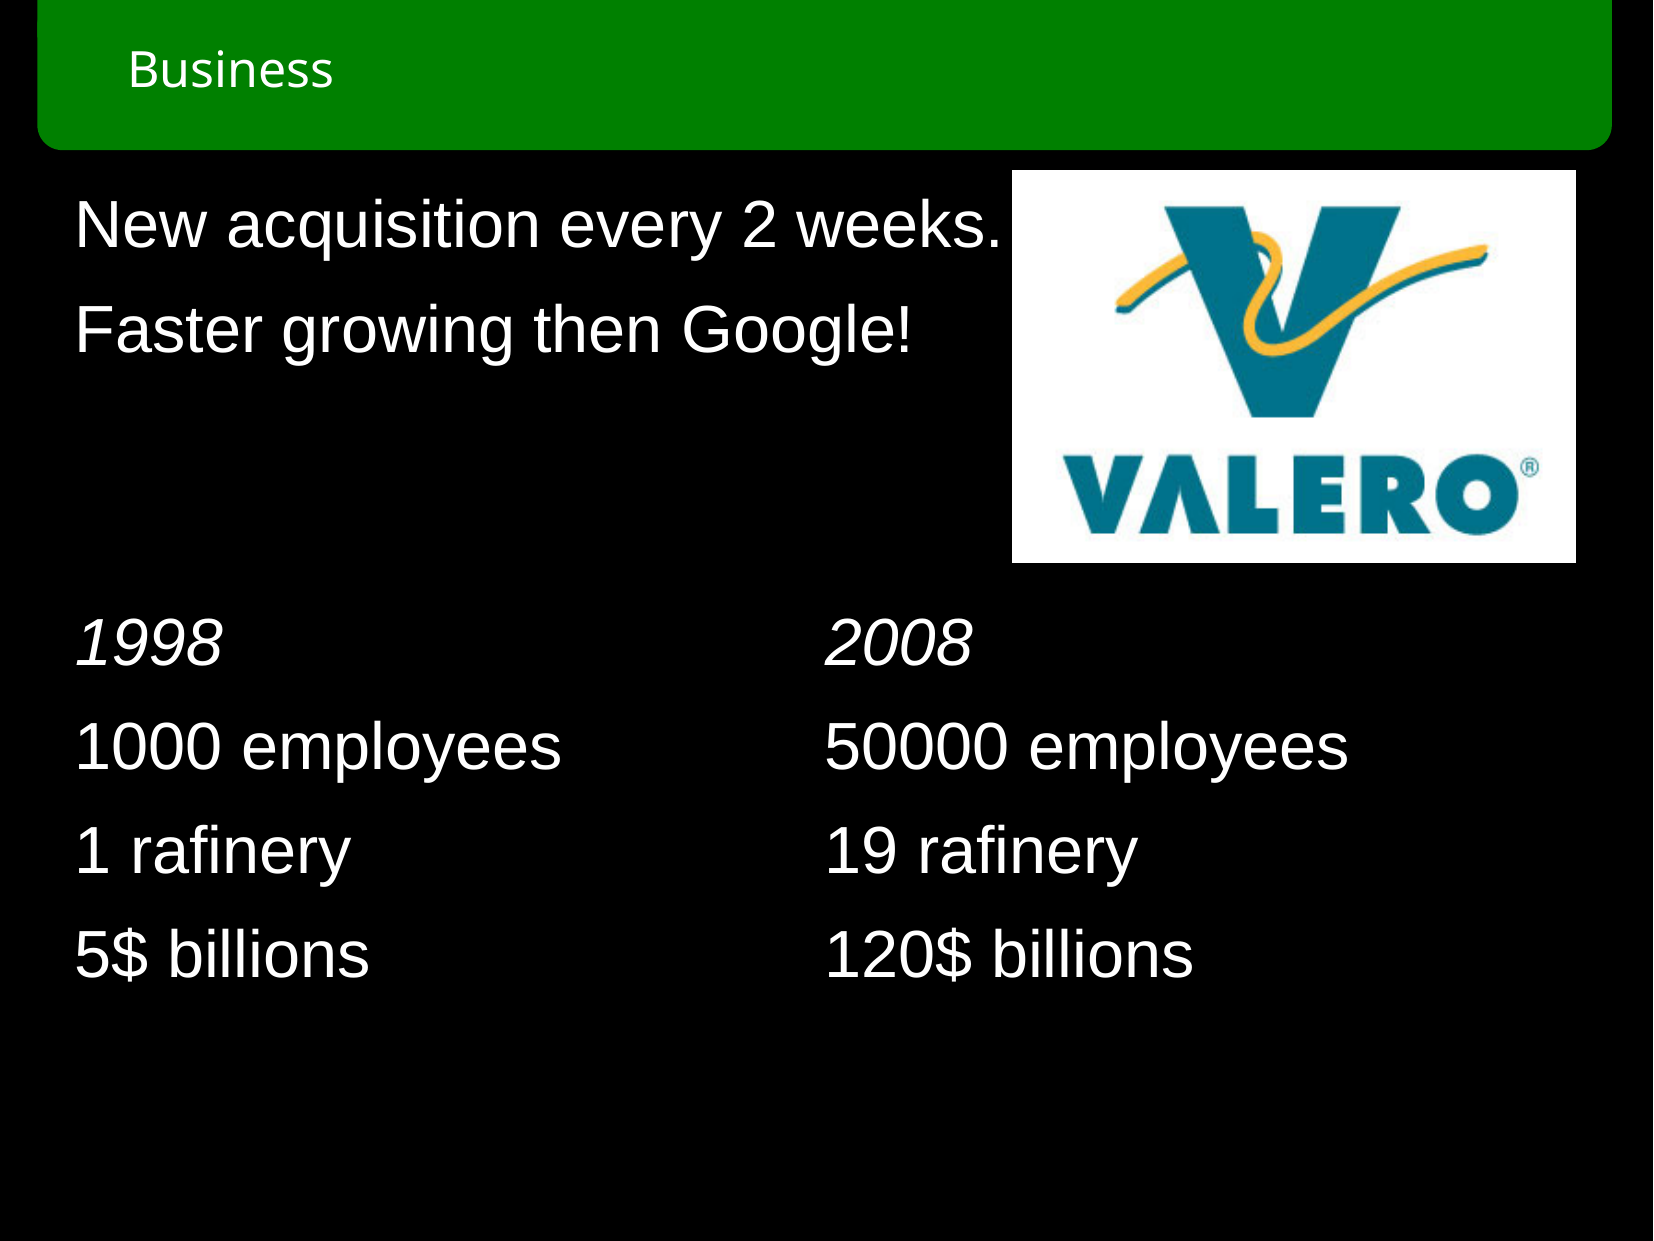

Business
# New acquisition every 2 weeks.
Faster growing then Google!
1998 								2008
1000 employees				50000 employees
1 rafinery							19 rafinery
5$ billions							120$ billions